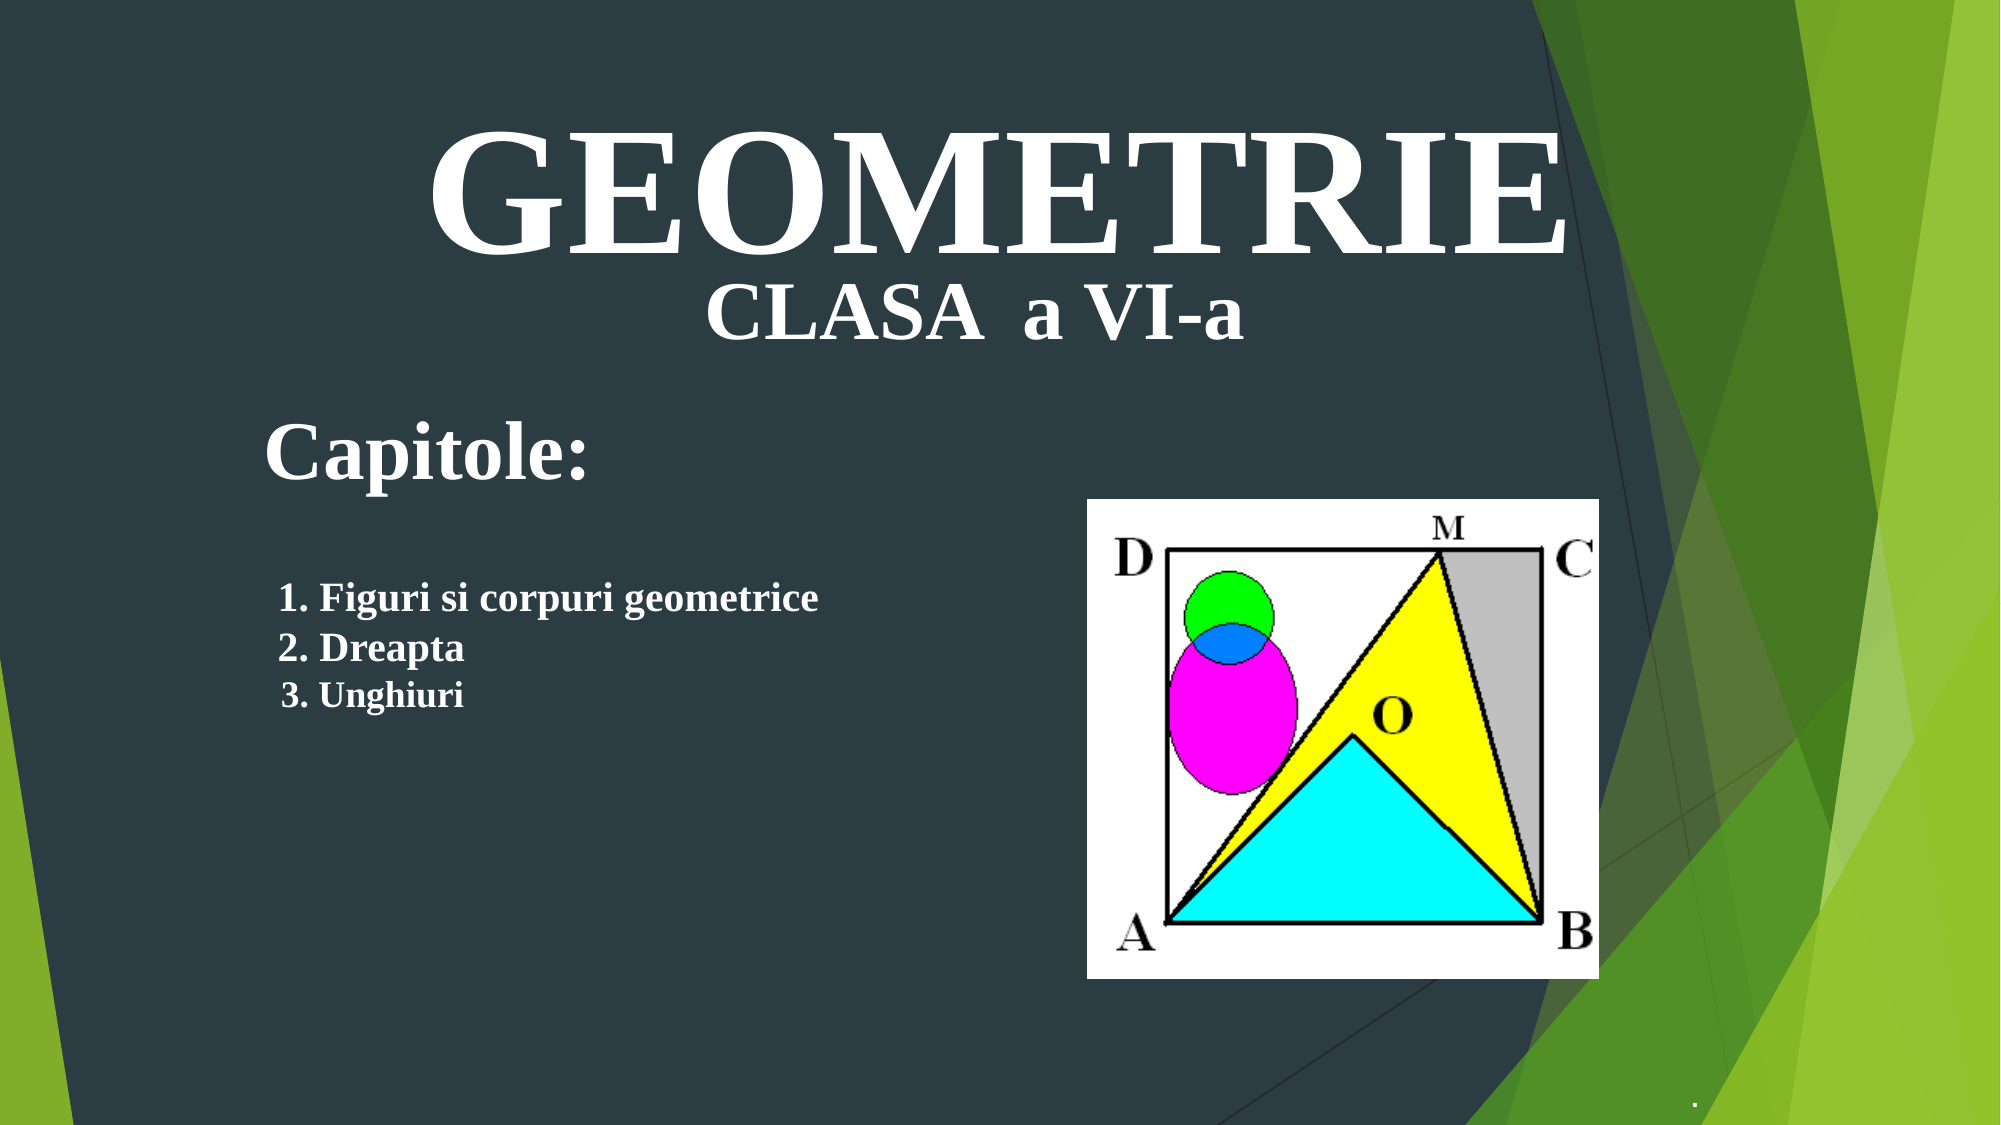

GEOMETRIE
CLASA a VI-a
Capitole:
1. Figuri si corpuri geometrice
2. Dreapta
3. Unghiuri
.